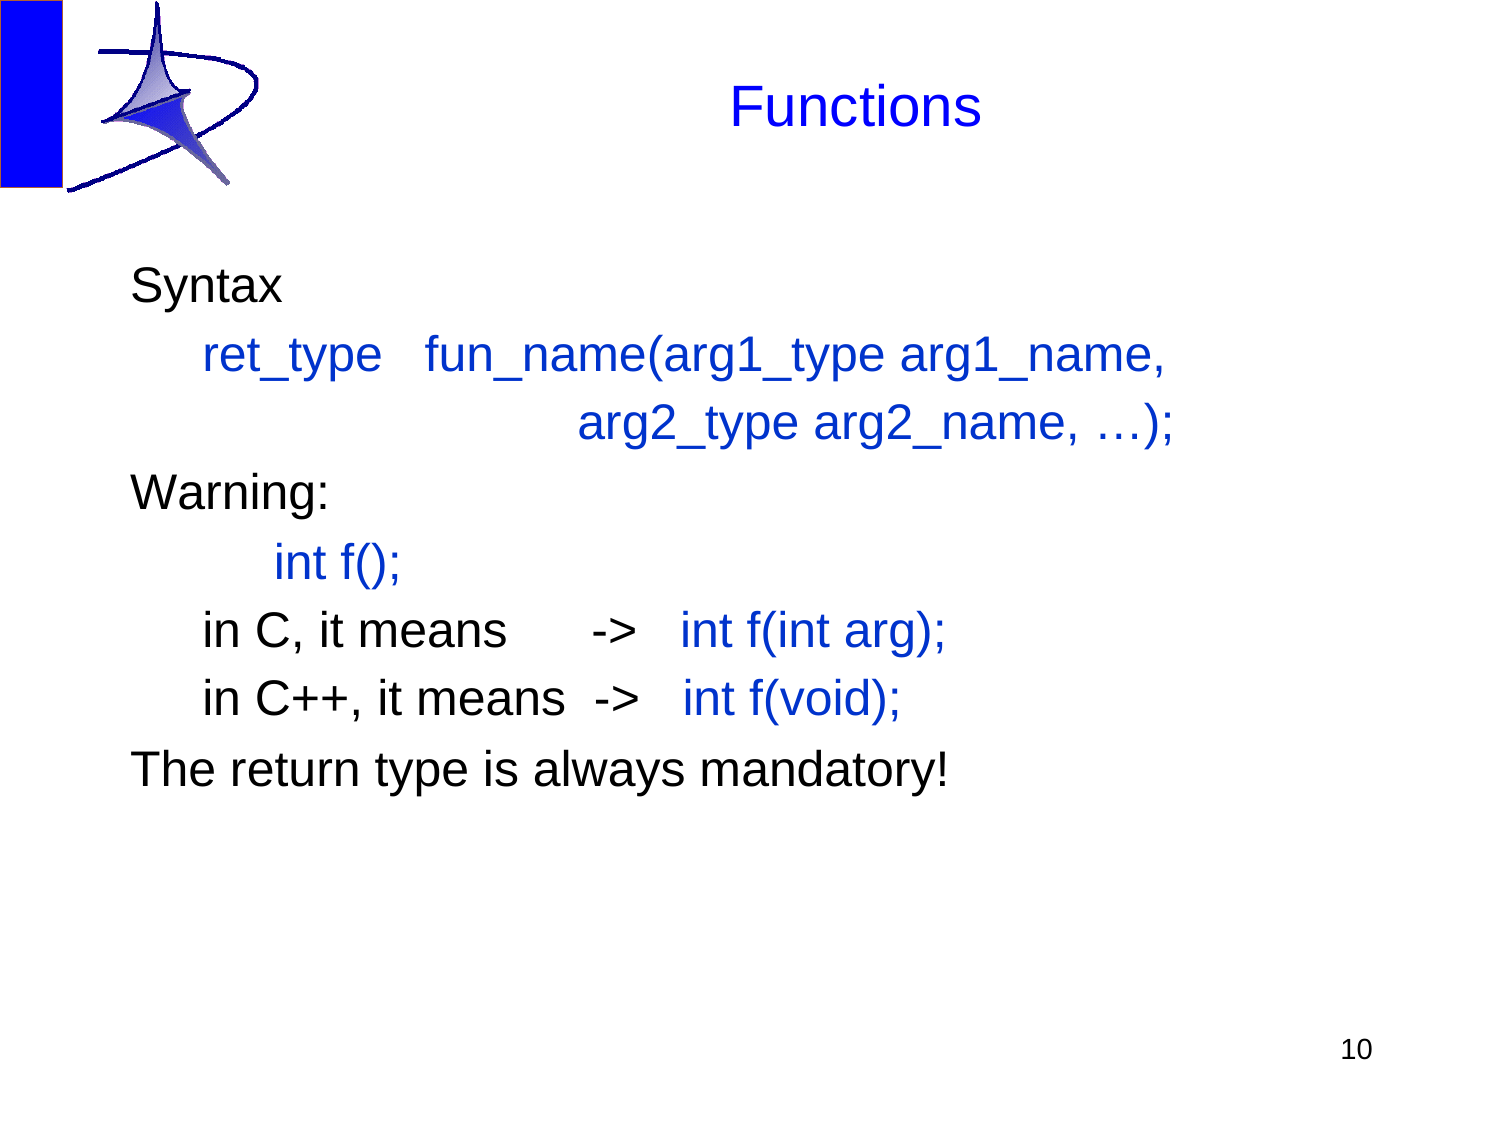

# Functions
Syntax
ret_type fun_name(arg1_type arg1_name,
				arg2_type arg2_name, …);
Warning:
 int f();
in C, it means -> int f(int arg);
in C++, it means -> int f(void);
The return type is always mandatory!
10